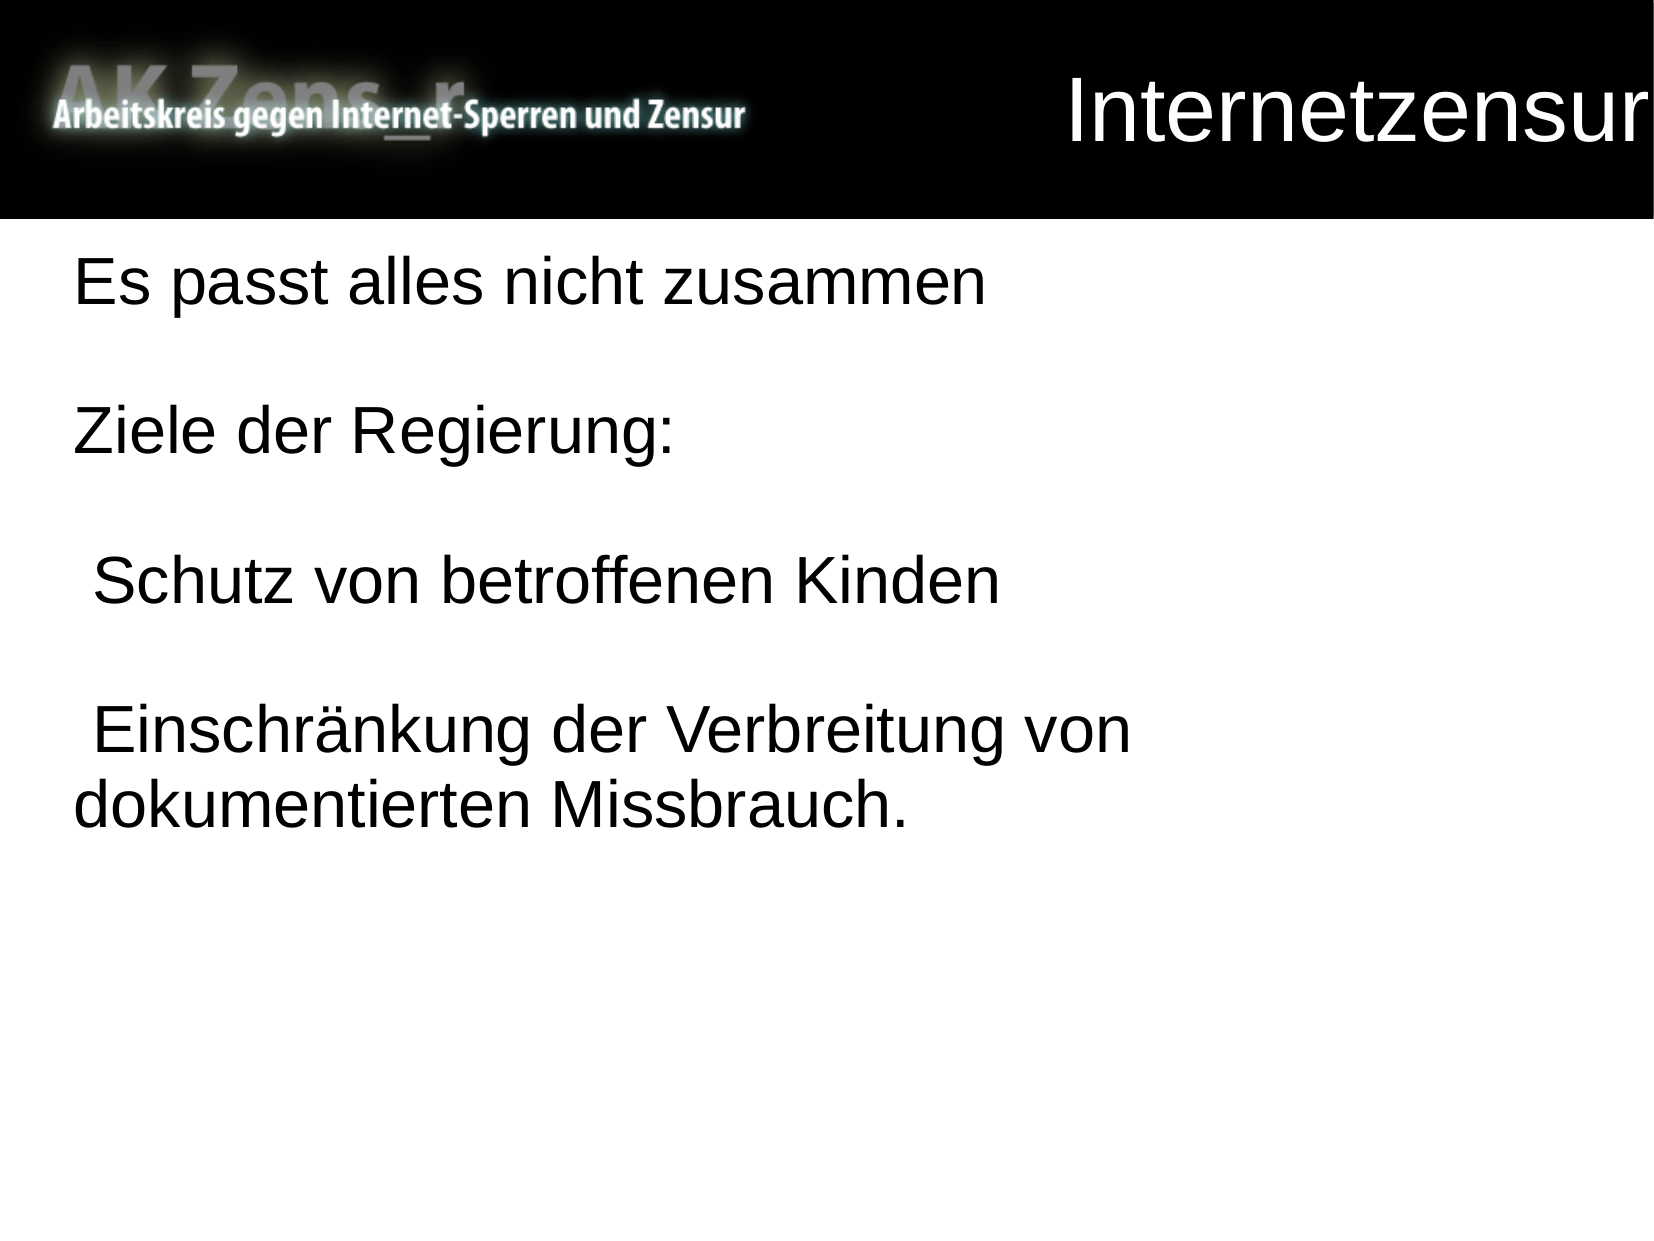

# Internetzensur
Es passt alles nicht zusammen
Ziele der Regierung:
 Schutz von betroffenen Kinden
 Einschränkung der Verbreitung von dokumentierten Missbrauch.